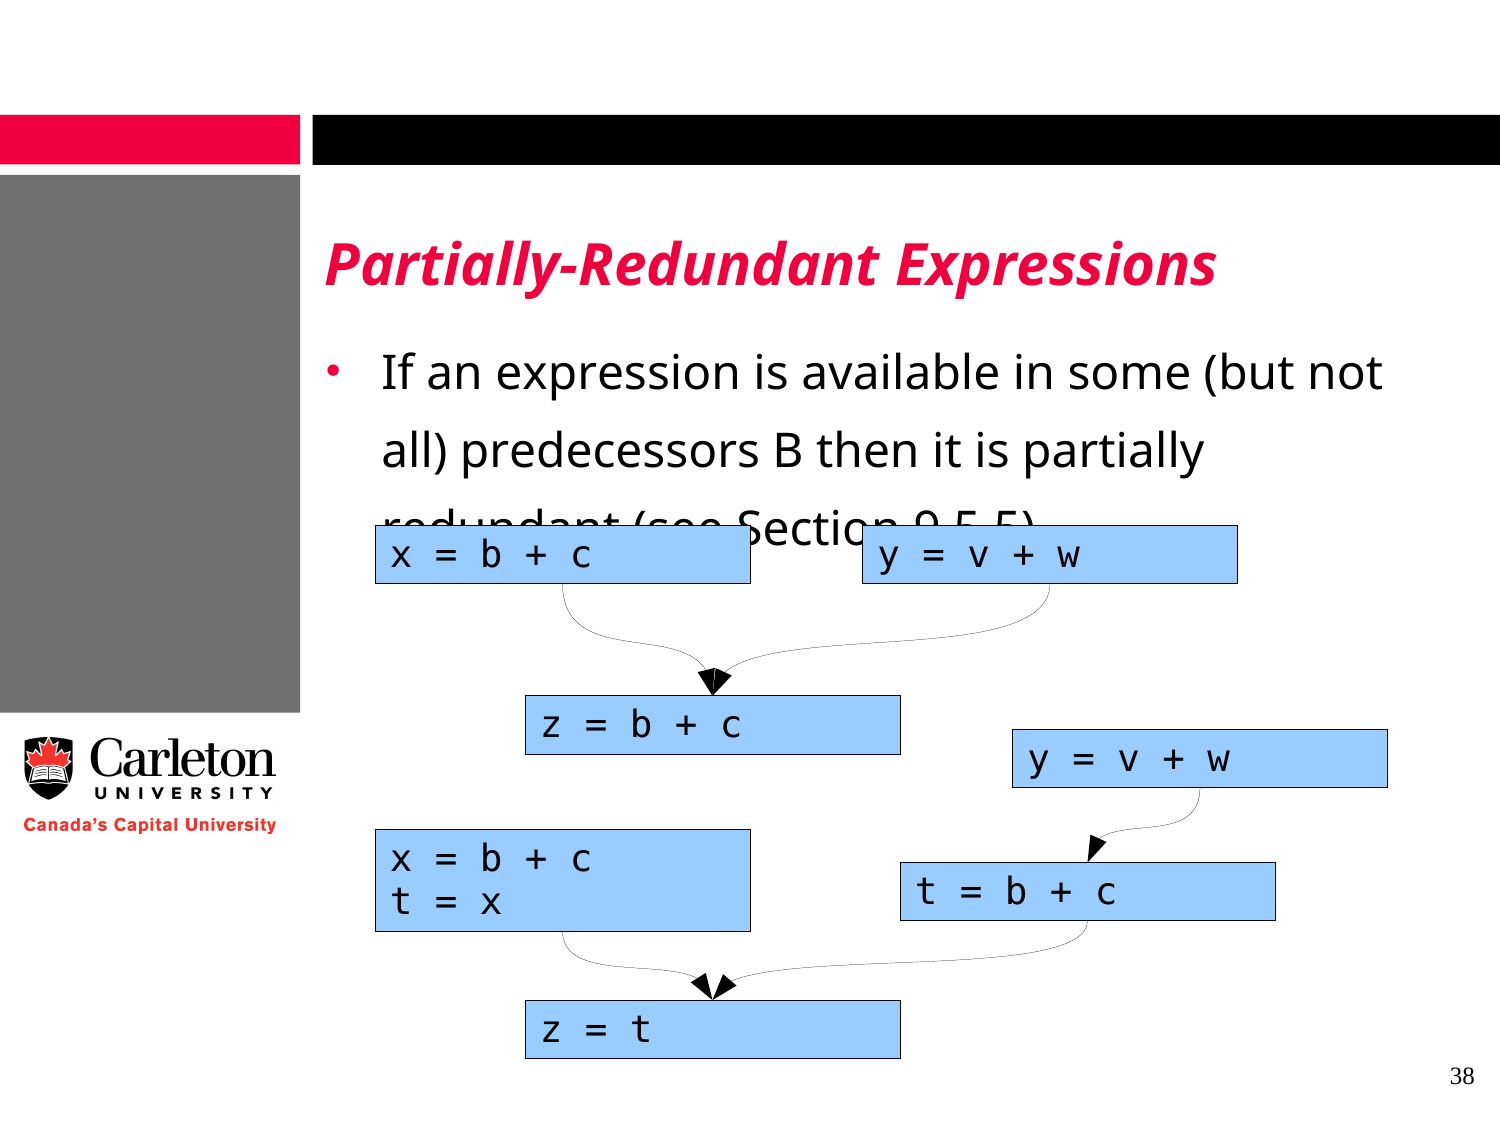

# Partially-Redundant Expressions
If an expression is available in some (but not all) predecessors B then it is partially redundant (see Section 9.5.5)
x = b + c
y = v + w
z = b + c
y = v + w
x = b + c
t = x
t = b + c
z = t
38